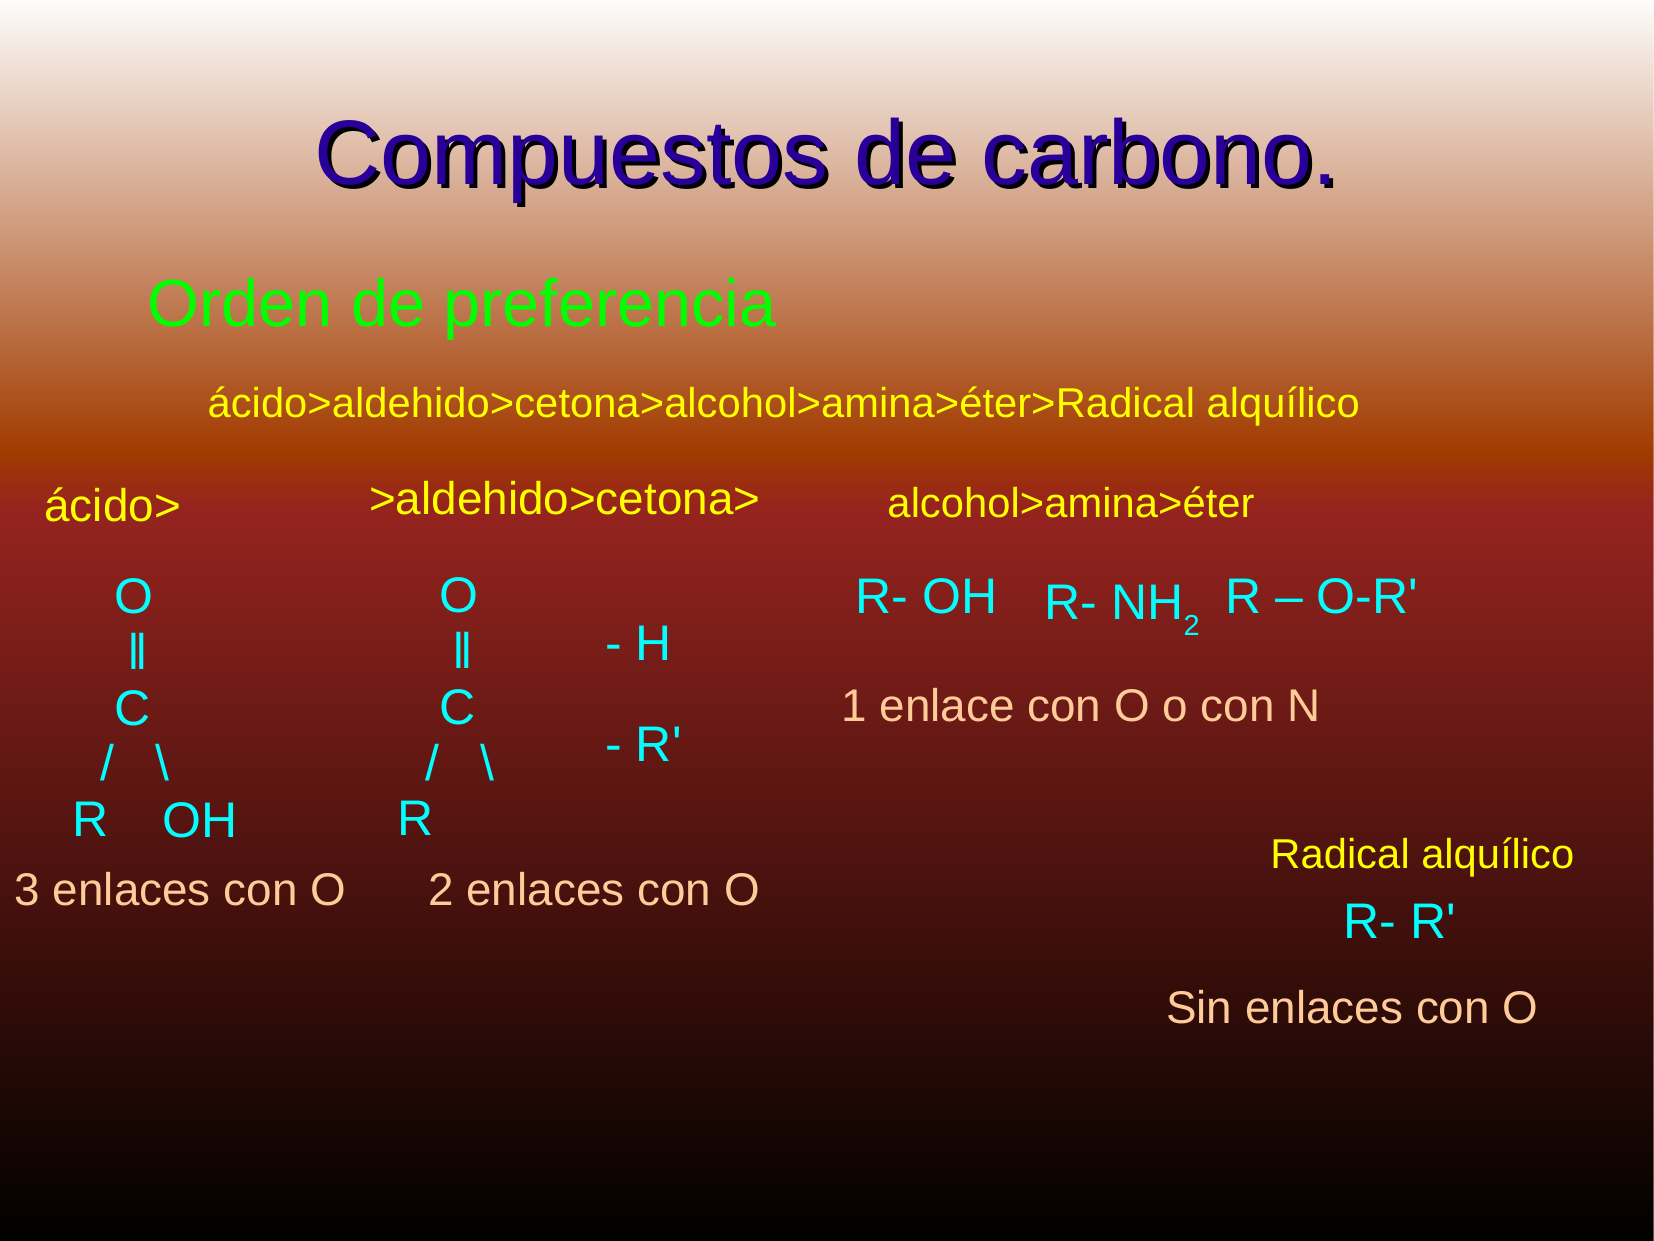

# Compuestos de carbono.
Orden de preferencia
ácido>aldehido>cetona>alcohol>amina>éter>Radical alquílico
>aldehido>cetona>
ácido>
alcohol>amina>éter
 O
 ‖
 C
 / \
 R
 O
 ‖
 C
 / \
 R
 R- OH
R – O-R'
R- NH2
- H
1 enlace con O o con N
- R'
OH
Radical alquílico
3 enlaces con O
2 enlaces con O
R- R'
Sin enlaces con O